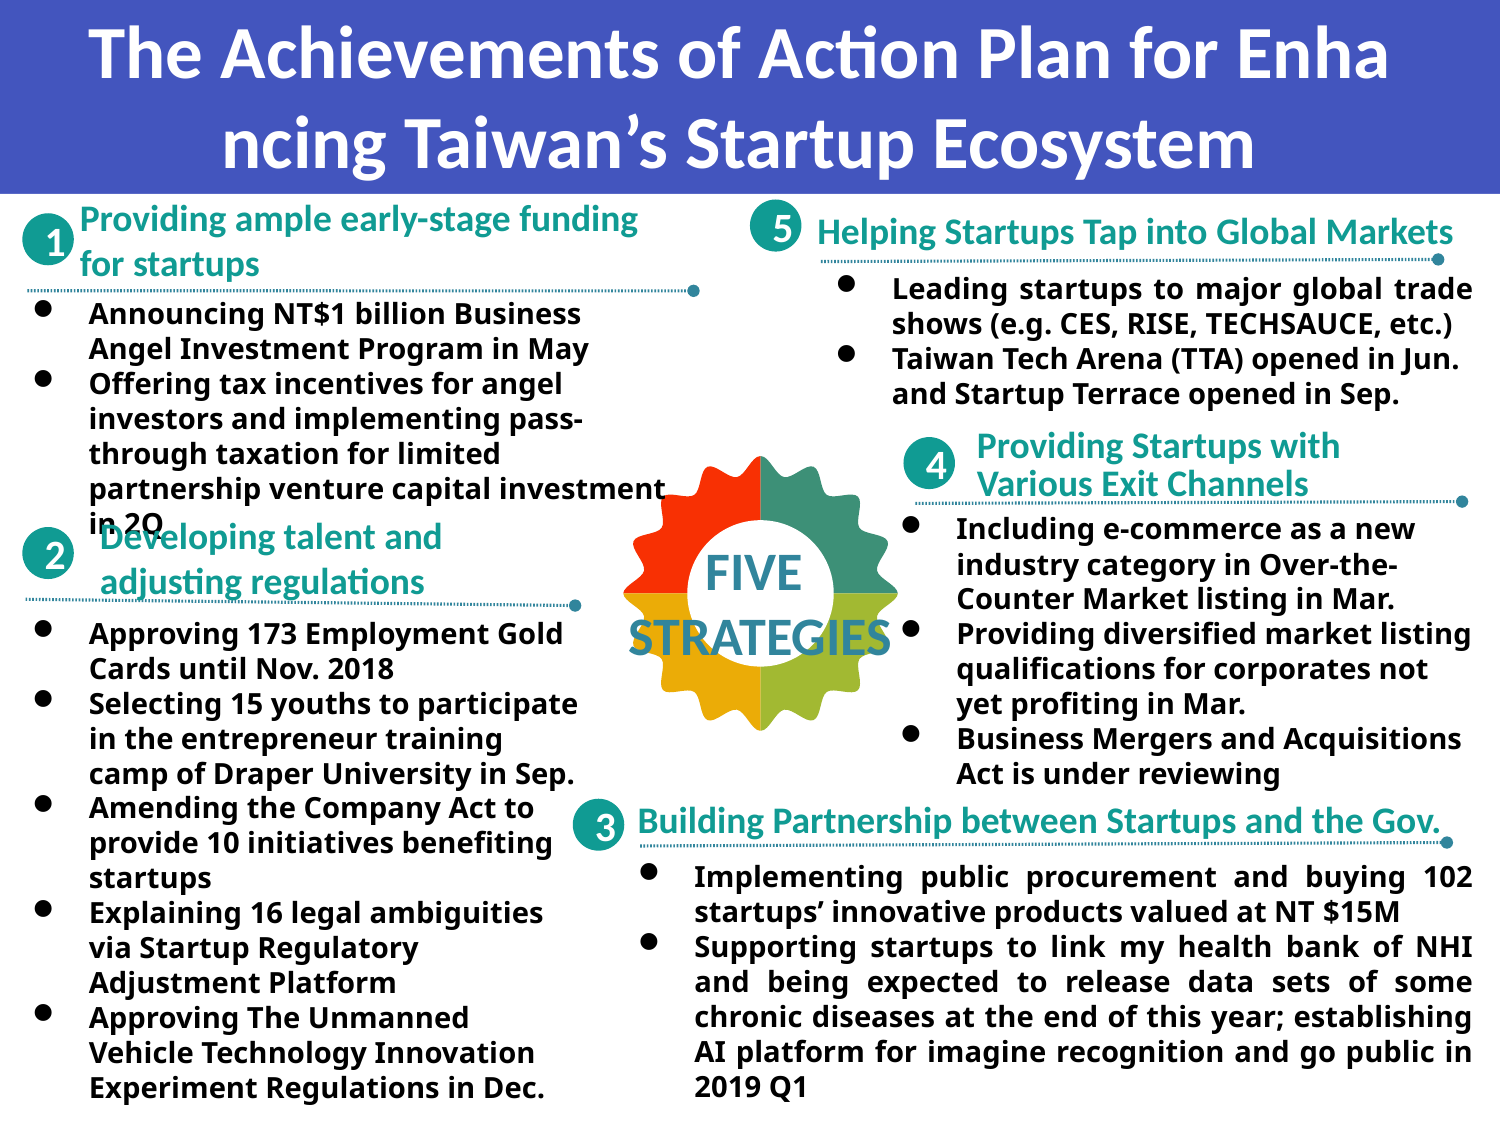

# The Achievements of Action Plan for Enhancing Taiwan’s Startup Ecosystem
Providing ample early-stage funding for startups
1
Announcing NT$1 billion Business Angel Investment Program in May
Offering tax incentives for angel investors and implementing pass-through taxation for limited partnership venture capital investment in 2Q
Helping Startups Tap into Global Markets
5
Leading startups to major global trade shows (e.g. CES, RISE, TECHSAUCE, etc.)
Taiwan Tech Arena (TTA) opened in Jun. and Startup Terrace opened in Sep.
Providing Startups with Various Exit Channels
4
Including e-commerce as a new industry category in Over-the-Counter Market listing in Mar.
Providing diversified market listing qualifications for corporates not yet profiting in Mar.
Business Mergers and Acquisitions Act is under reviewing
Developing talent and adjusting regulations
2
Approving 173 Employment Gold Cards until Nov. 2018
Selecting 15 youths to participate in the entrepreneur training camp of Draper University in Sep.
Amending the Company Act to provide 10 initiatives benefiting startups
Explaining 16 legal ambiguities via Startup Regulatory Adjustment Platform
Approving The Unmanned Vehicle Technology Innovation Experiment Regulations in Dec.
FIVE
STRATEGIES
Building Partnership between Startups and the Gov.
3
Implementing public procurement and buying 102 startups’ innovative products valued at NT $15M
Supporting startups to link my health bank of NHI and being expected to release data sets of some chronic diseases at the end of this year; establishing AI platform for imagine recognition and go public in 2019 Q1